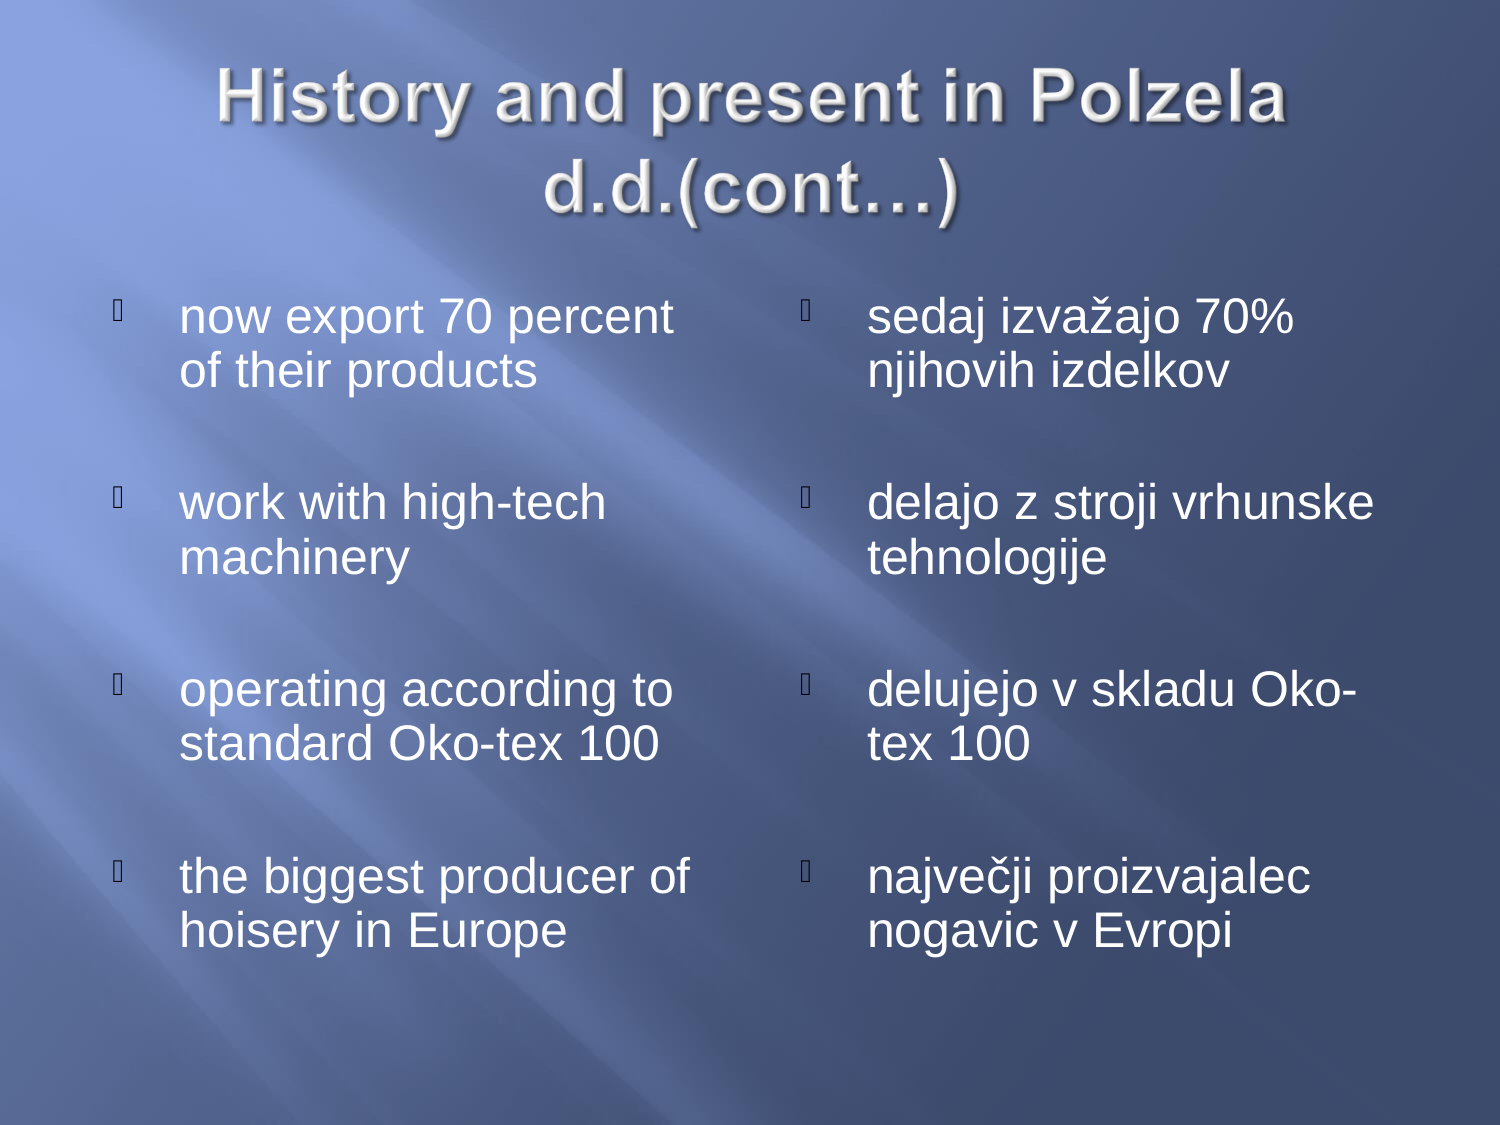

# now export 70 percent of their products
work with high-tech machinery
operating according to standard Oko-tex 100
the biggest producer of hoisery in Europe
sedaj izvažajo 70% njihovih izdelkov
delajo z stroji vrhunske tehnologije
delujejo v skladu Oko-tex 100
največji proizvajalec nogavic v Evropi